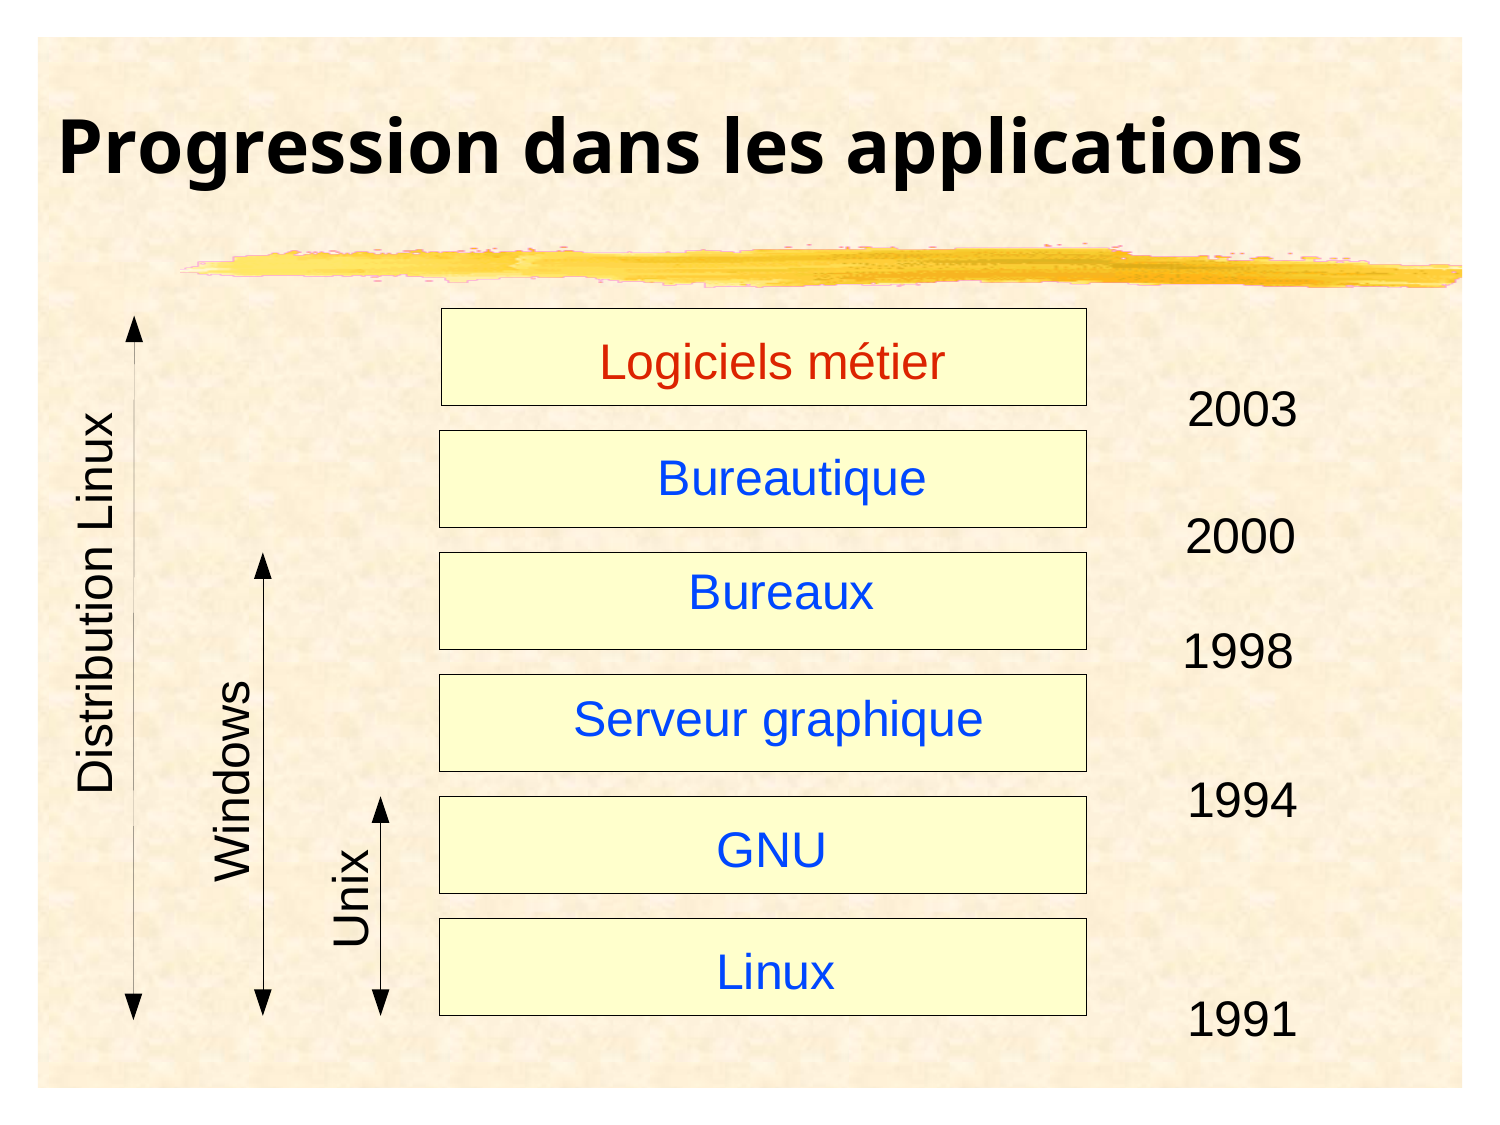

# Progression dans les applications
Logiciels métier
2003
Bureautique
Bureautique
2000
BureauxB
Distribution Linux
Bureaux
1998
Serveur graphique
Windows
1994
GNU
Unix
Linux
1991